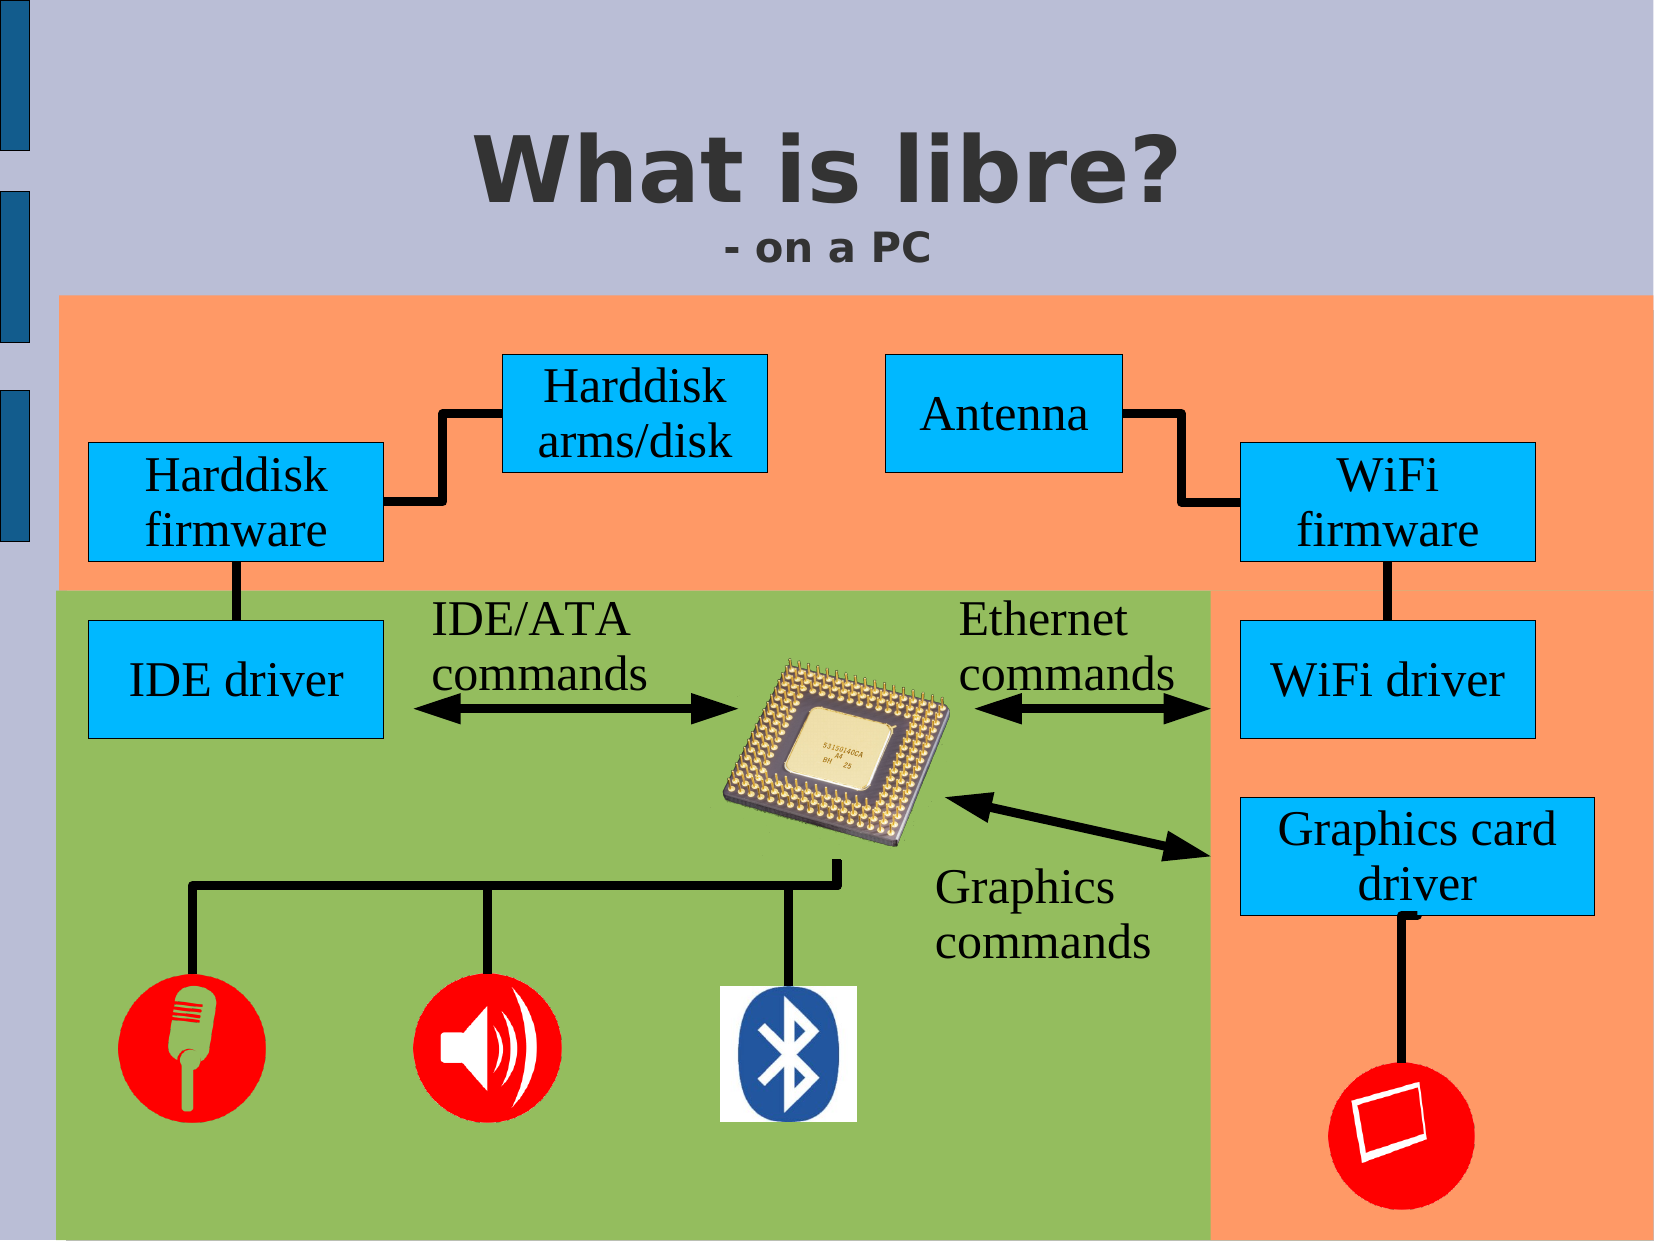

What is libre?
- on a PC
#
Harddisk
arms/disk
Antenna
Harddisk
firmware
WiFi
firmware
Ethernet
commands
IDE/ATA
commands
IDE driver
WiFi driver
Graphics card
driver
Graphics
commands